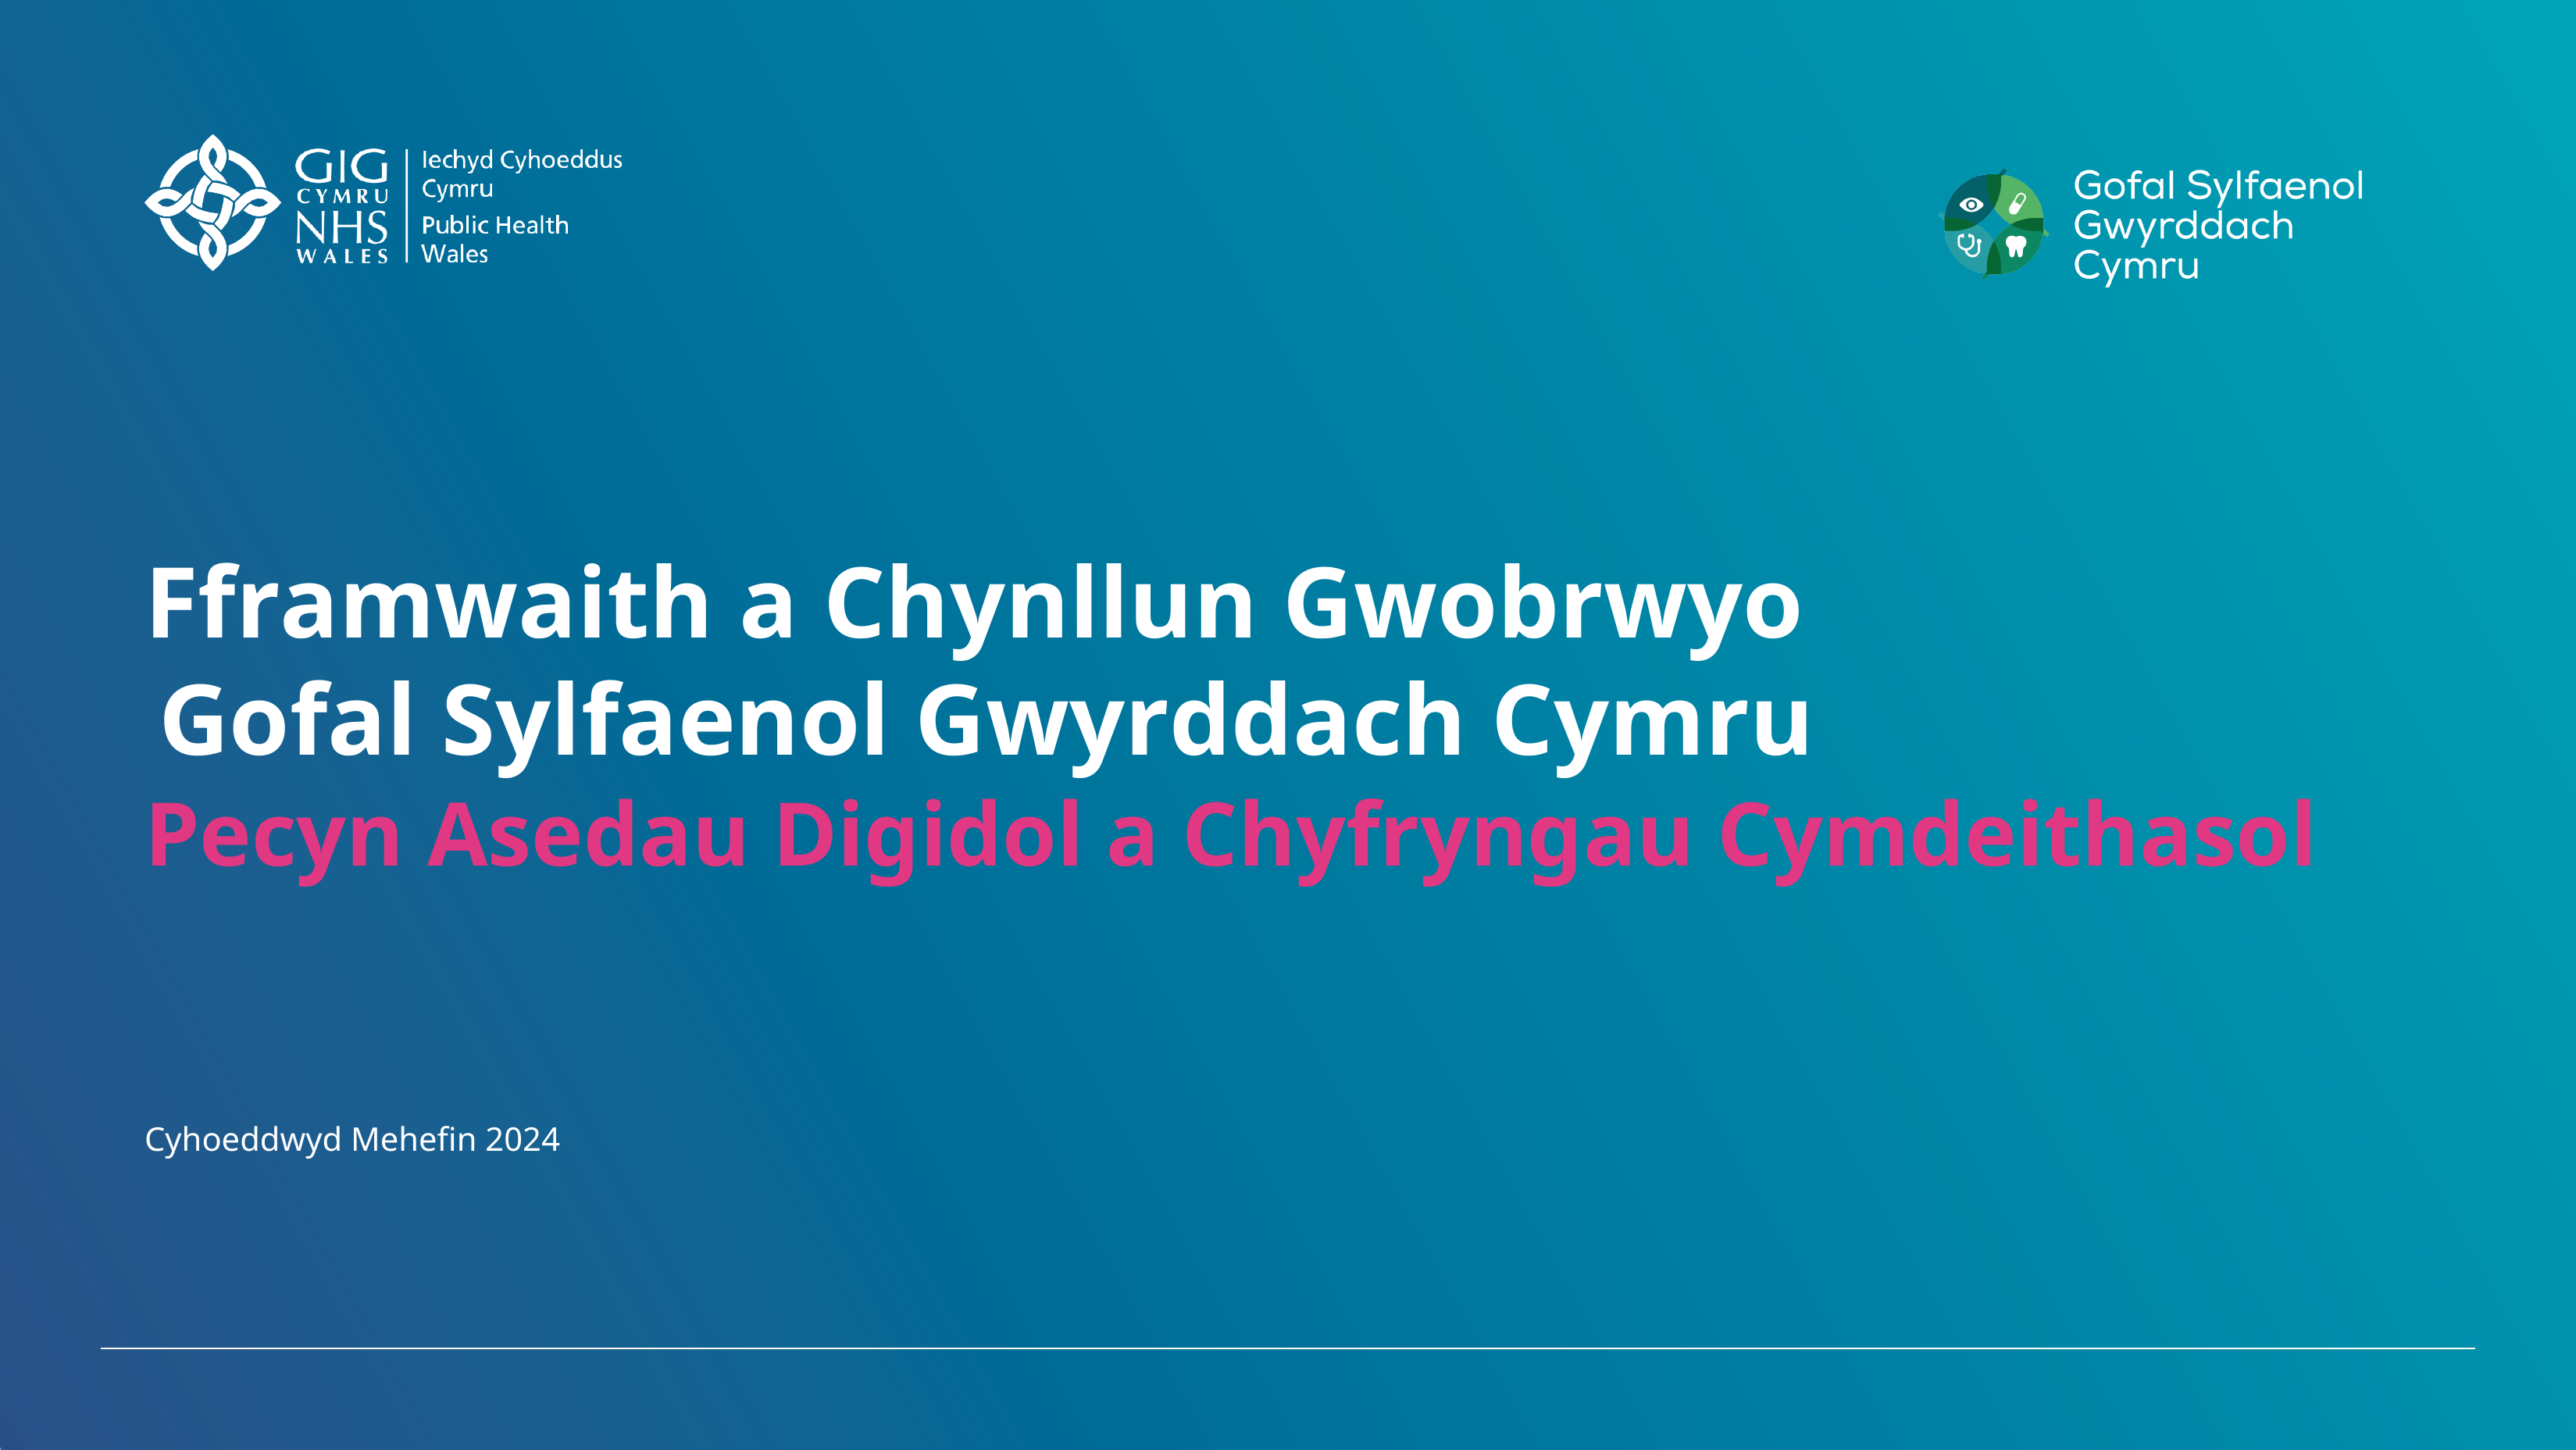

# Fframwaith a Chynllun Gwobrwyo Gofal Sylfaenol Gwyrddach Cymru
Pecyn Asedau Digidol a Chyfryngau Cymdeithasol
Cyhoeddwyd Mehefin 2024